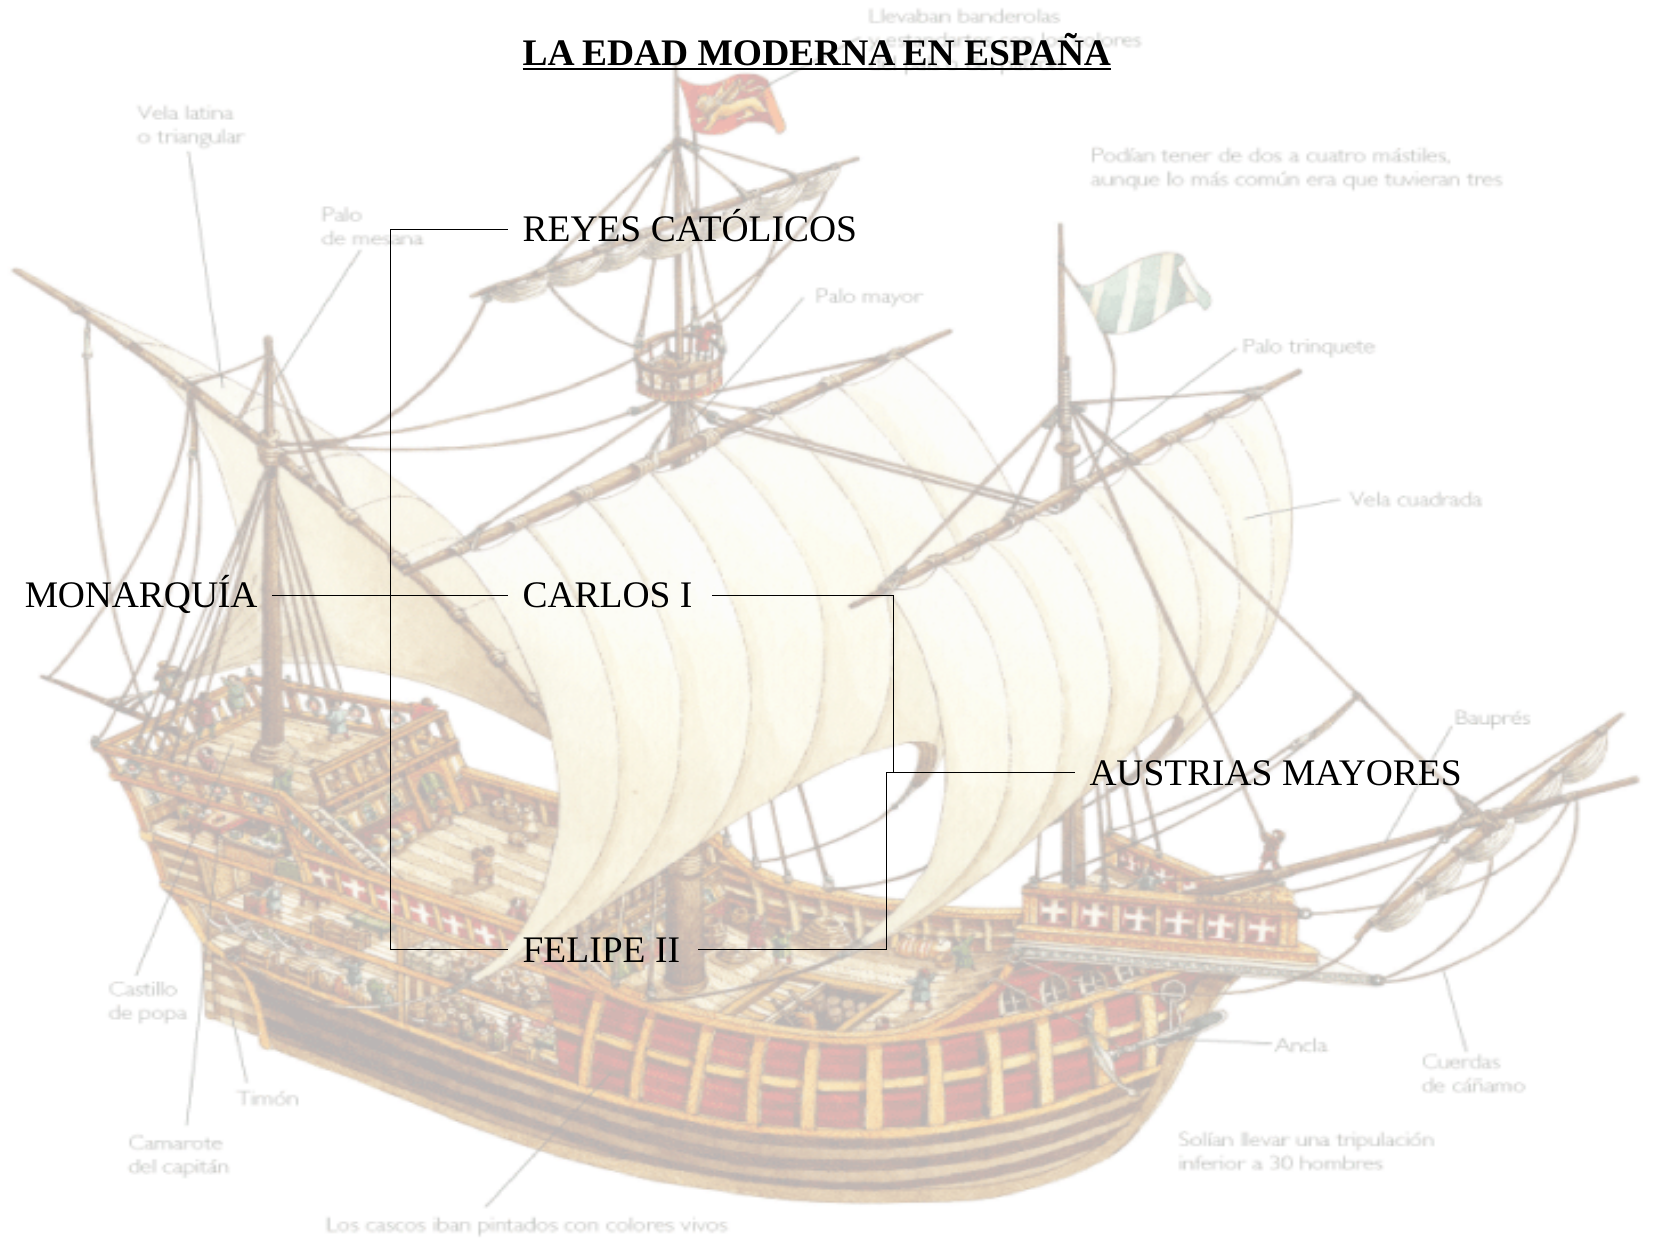

LA EDAD MODERNA EN ESPAÑA
REYES CATÓLICOS
MONARQUÍA
CARLOS I
AUSTRIAS MAYORES
FELIPE II